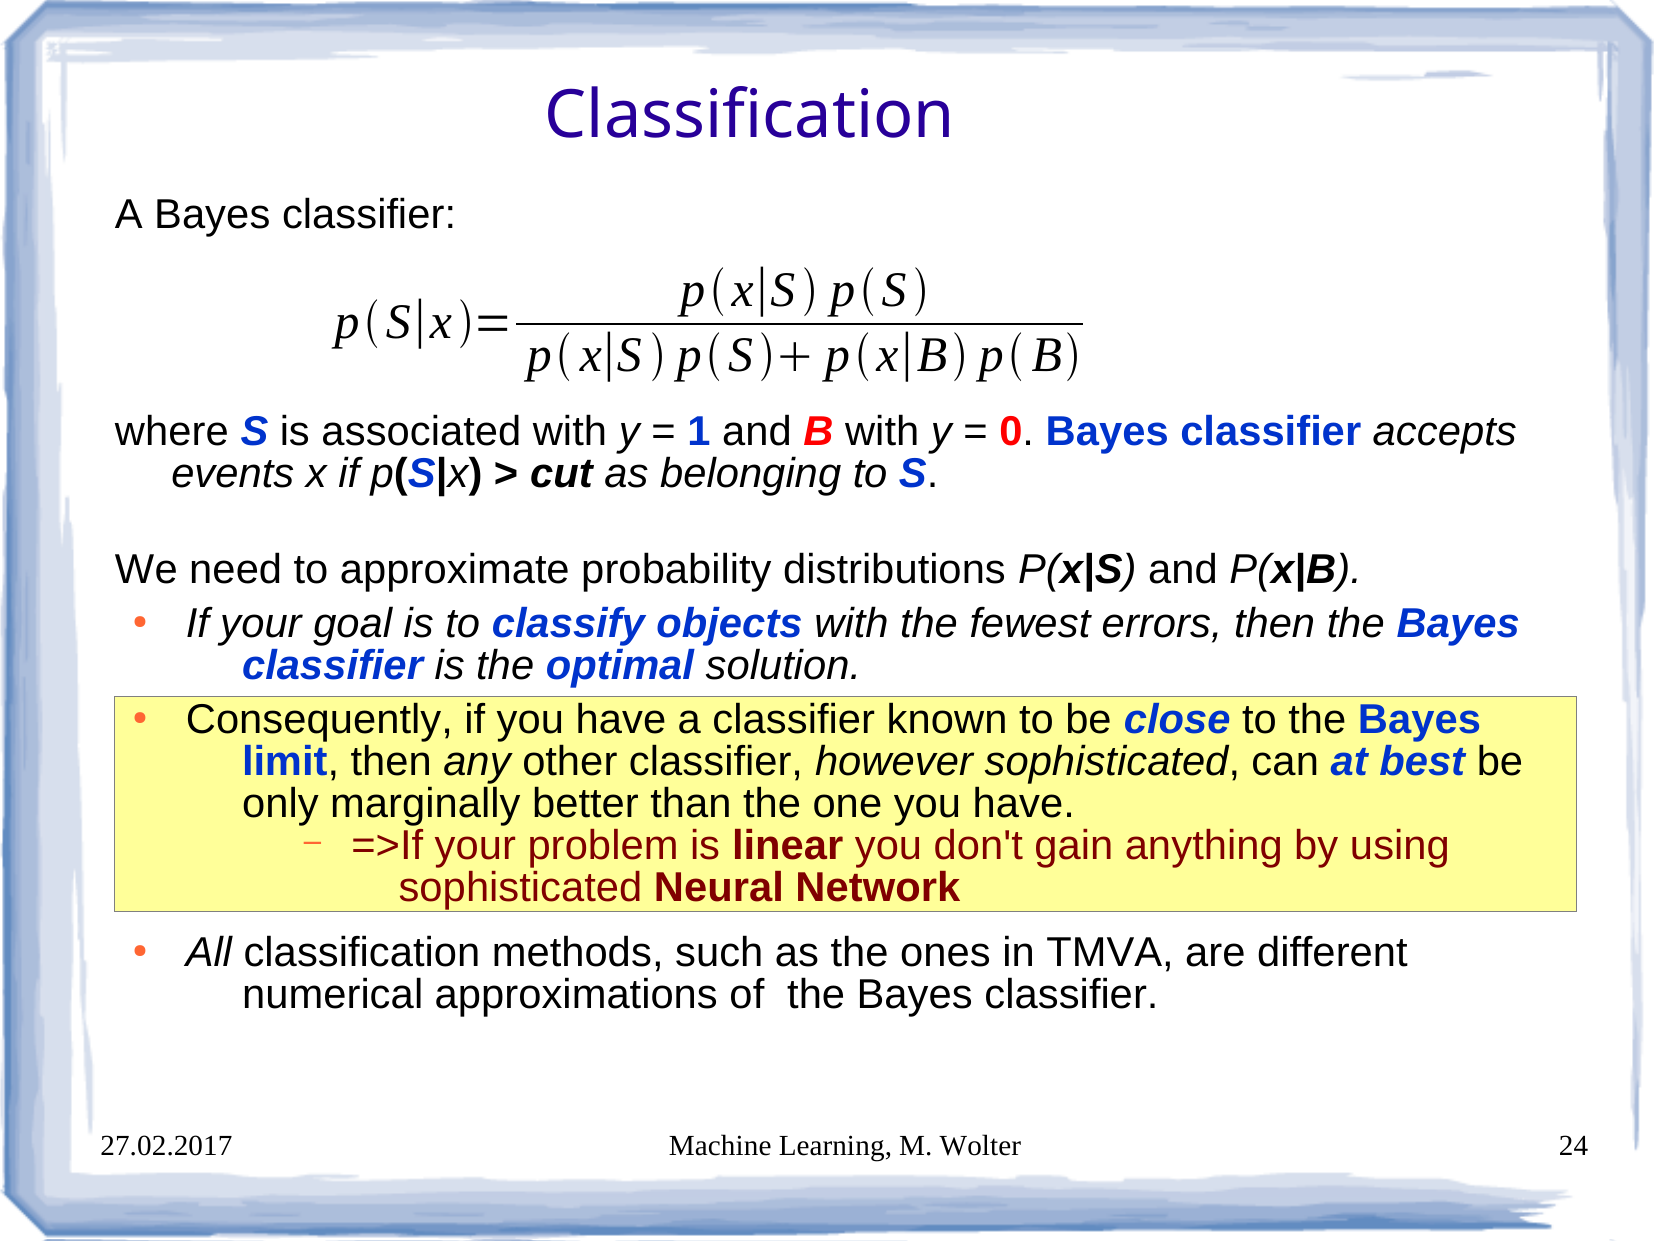

Classification
# A Bayes classifier:
where S is associated with y = 1 and B with y = 0. Bayes classifier accepts events x if p(S|x) > cut as belonging to S.
We need to approximate probability distributions P(x|S) and P(x|B).
If your goal is to classify objects with the fewest errors, then the Bayes classifier is the optimal solution.
Consequently, if you have a classifier known to be close to the Bayes limit, then any other classifier, however sophisticated, can at best be only marginally better than the one you have.
=>If your problem is linear you don't gain anything by using sophisticated Neural Network
All classification methods, such as the ones in TMVA, are different numerical approximations of the Bayes classifier.
27.02.2017
Machine Learning, M. Wolter
24